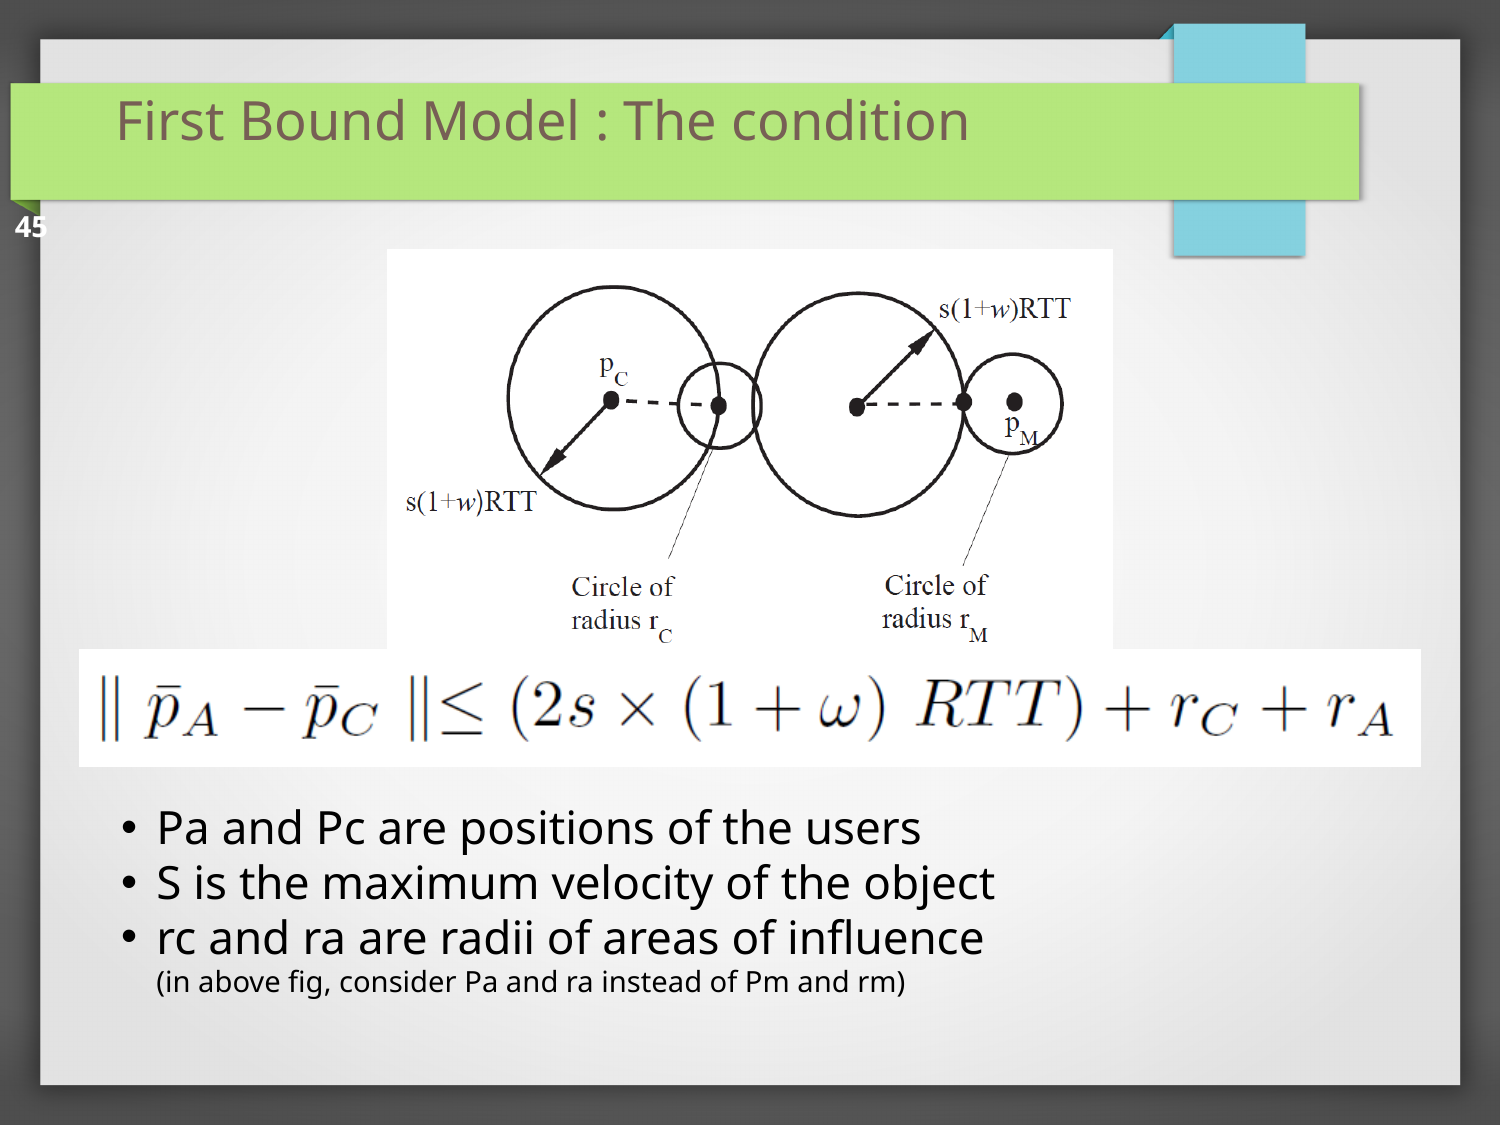

First Bound Model : The condition
Pa and Pc are positions of the users
S is the maximum velocity of the object
rc and ra are radii of areas of influence
(in above fig, consider Pa and ra instead of Pm and rm)